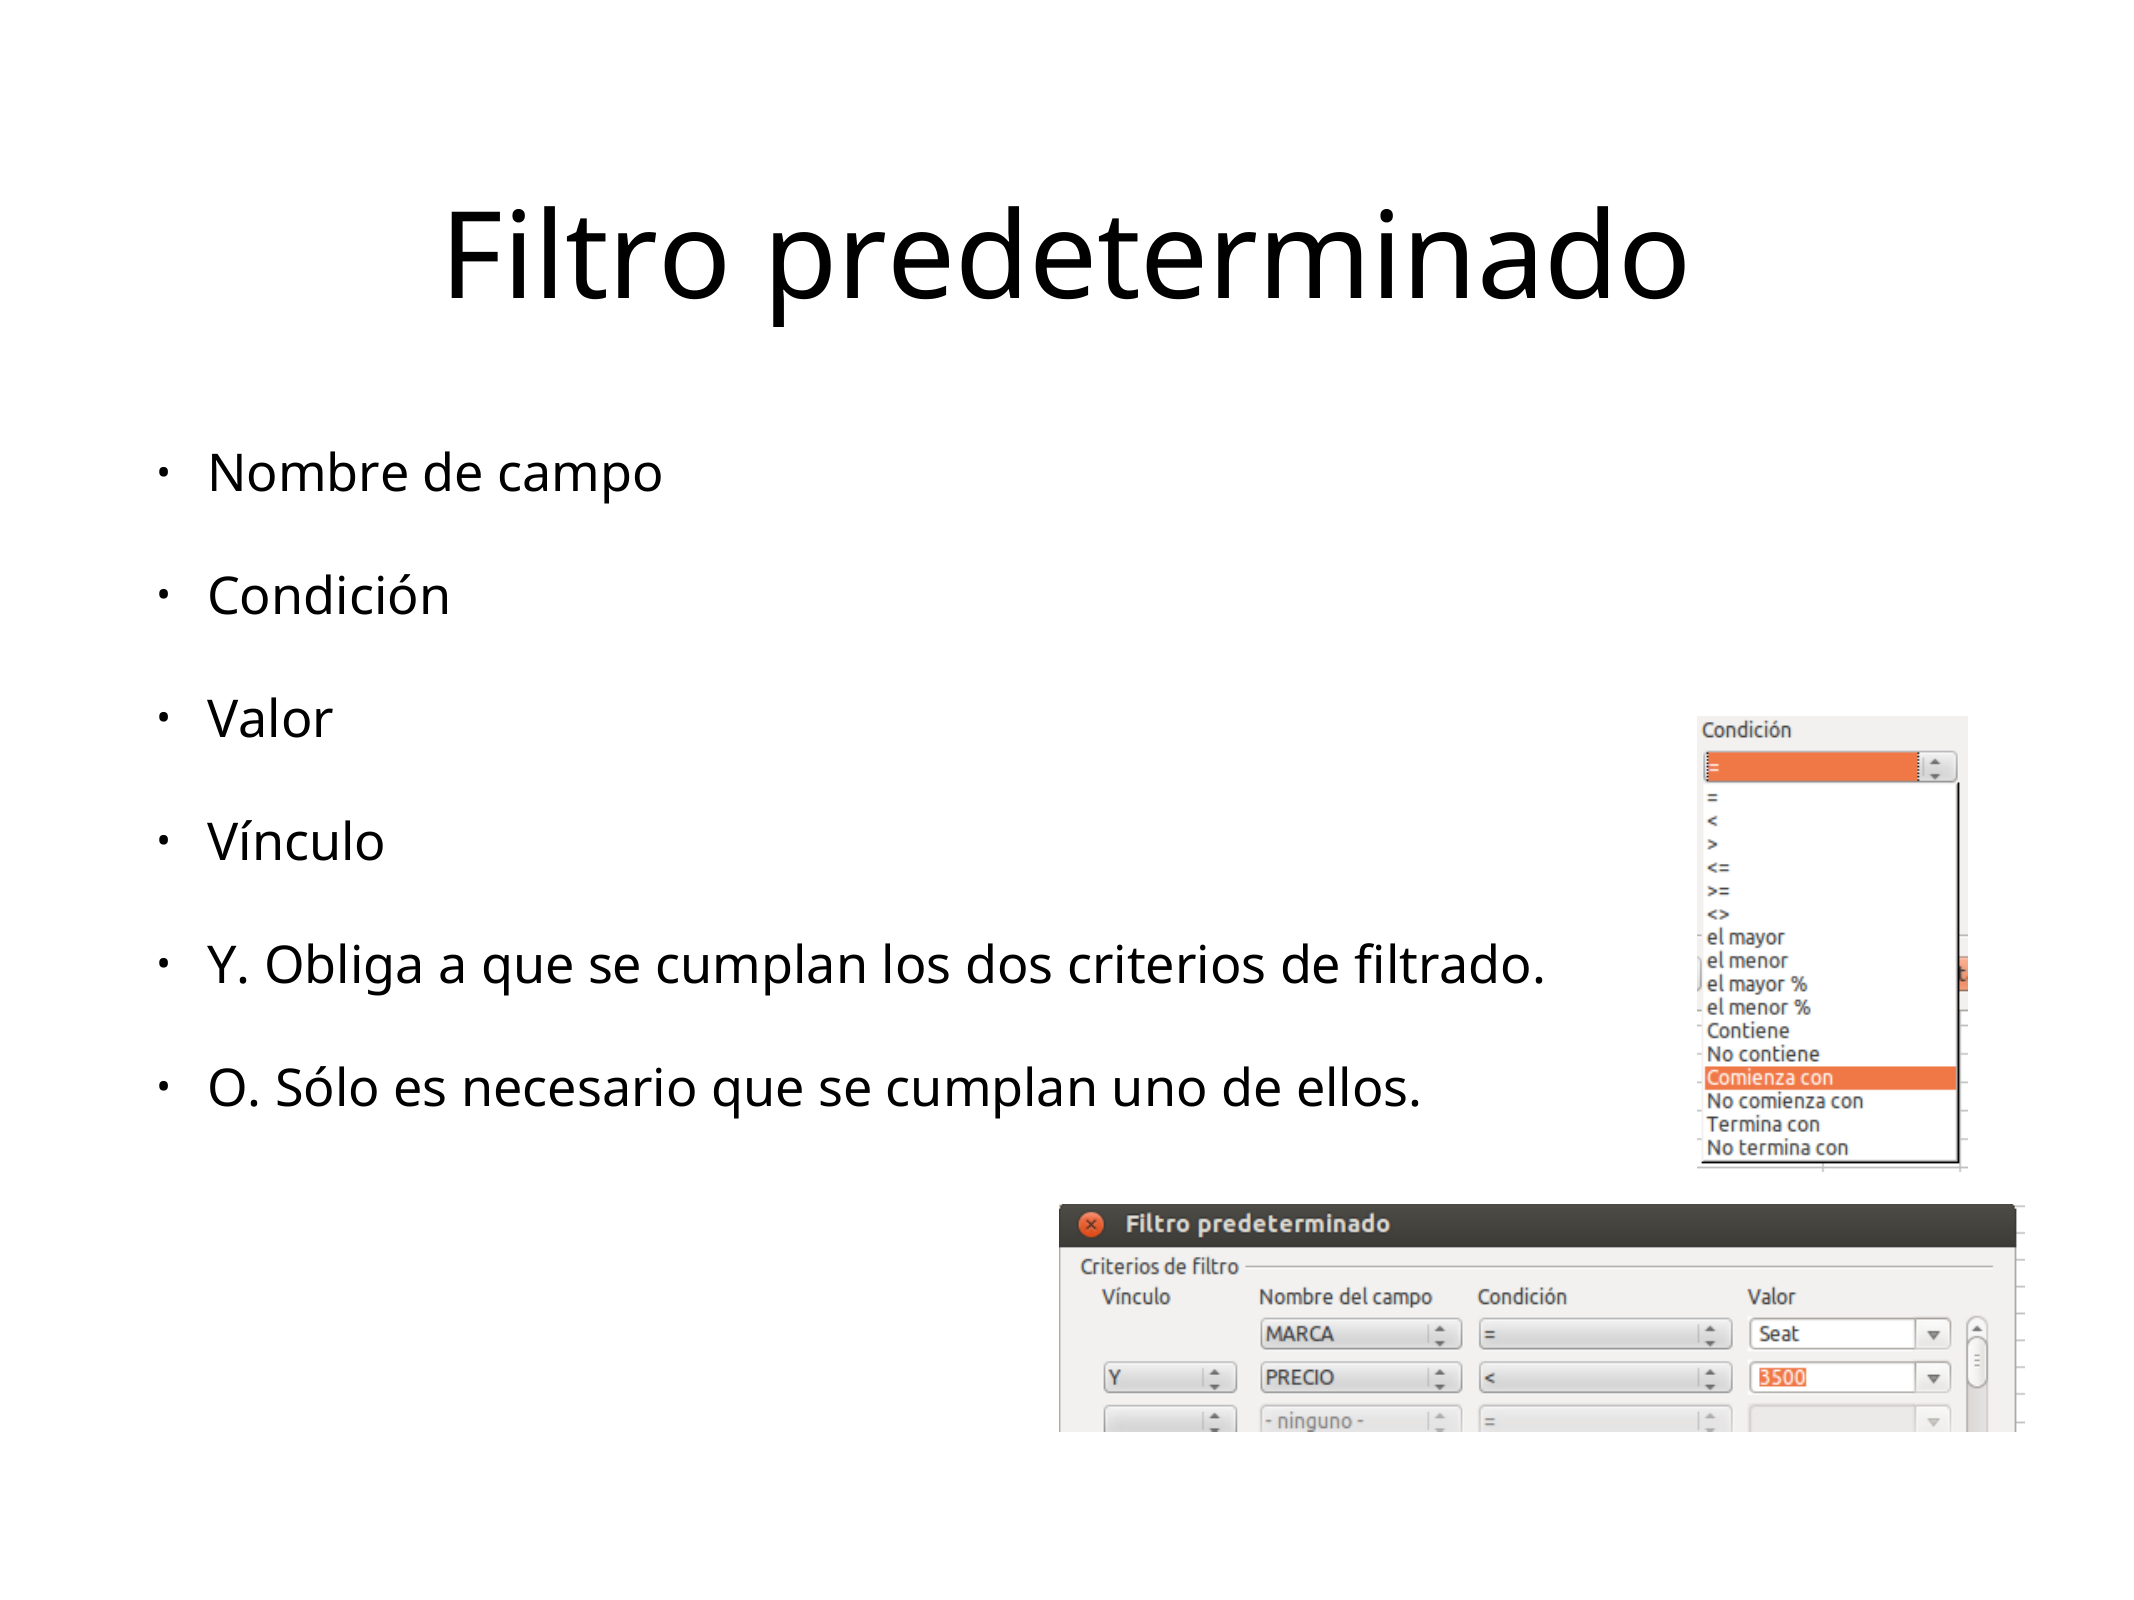

# Filtro predeterminado
Nombre de campo
Condición
Valor
Vínculo
Y. Obliga a que se cumplan los dos criterios de filtrado.
O. Sólo es necesario que se cumplan uno de ellos.